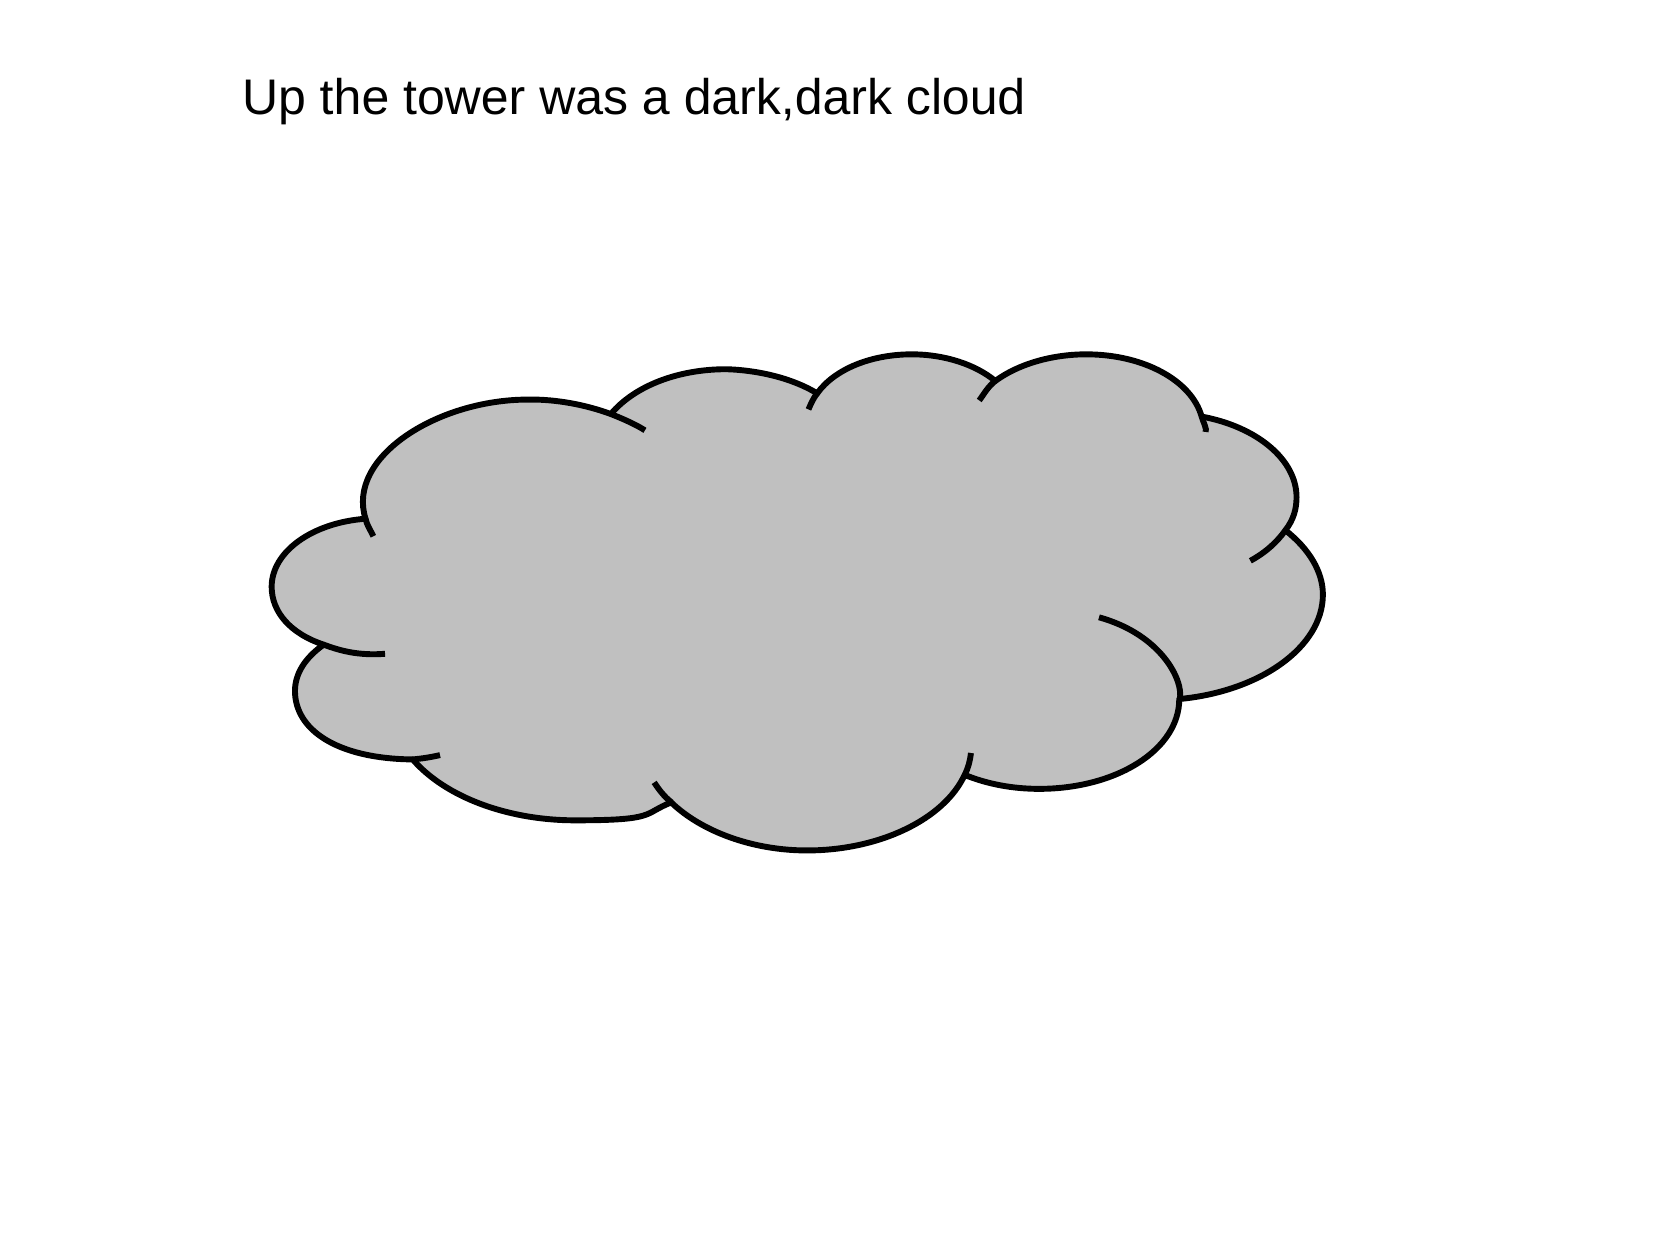

Up the tower was a dark,dark cloud